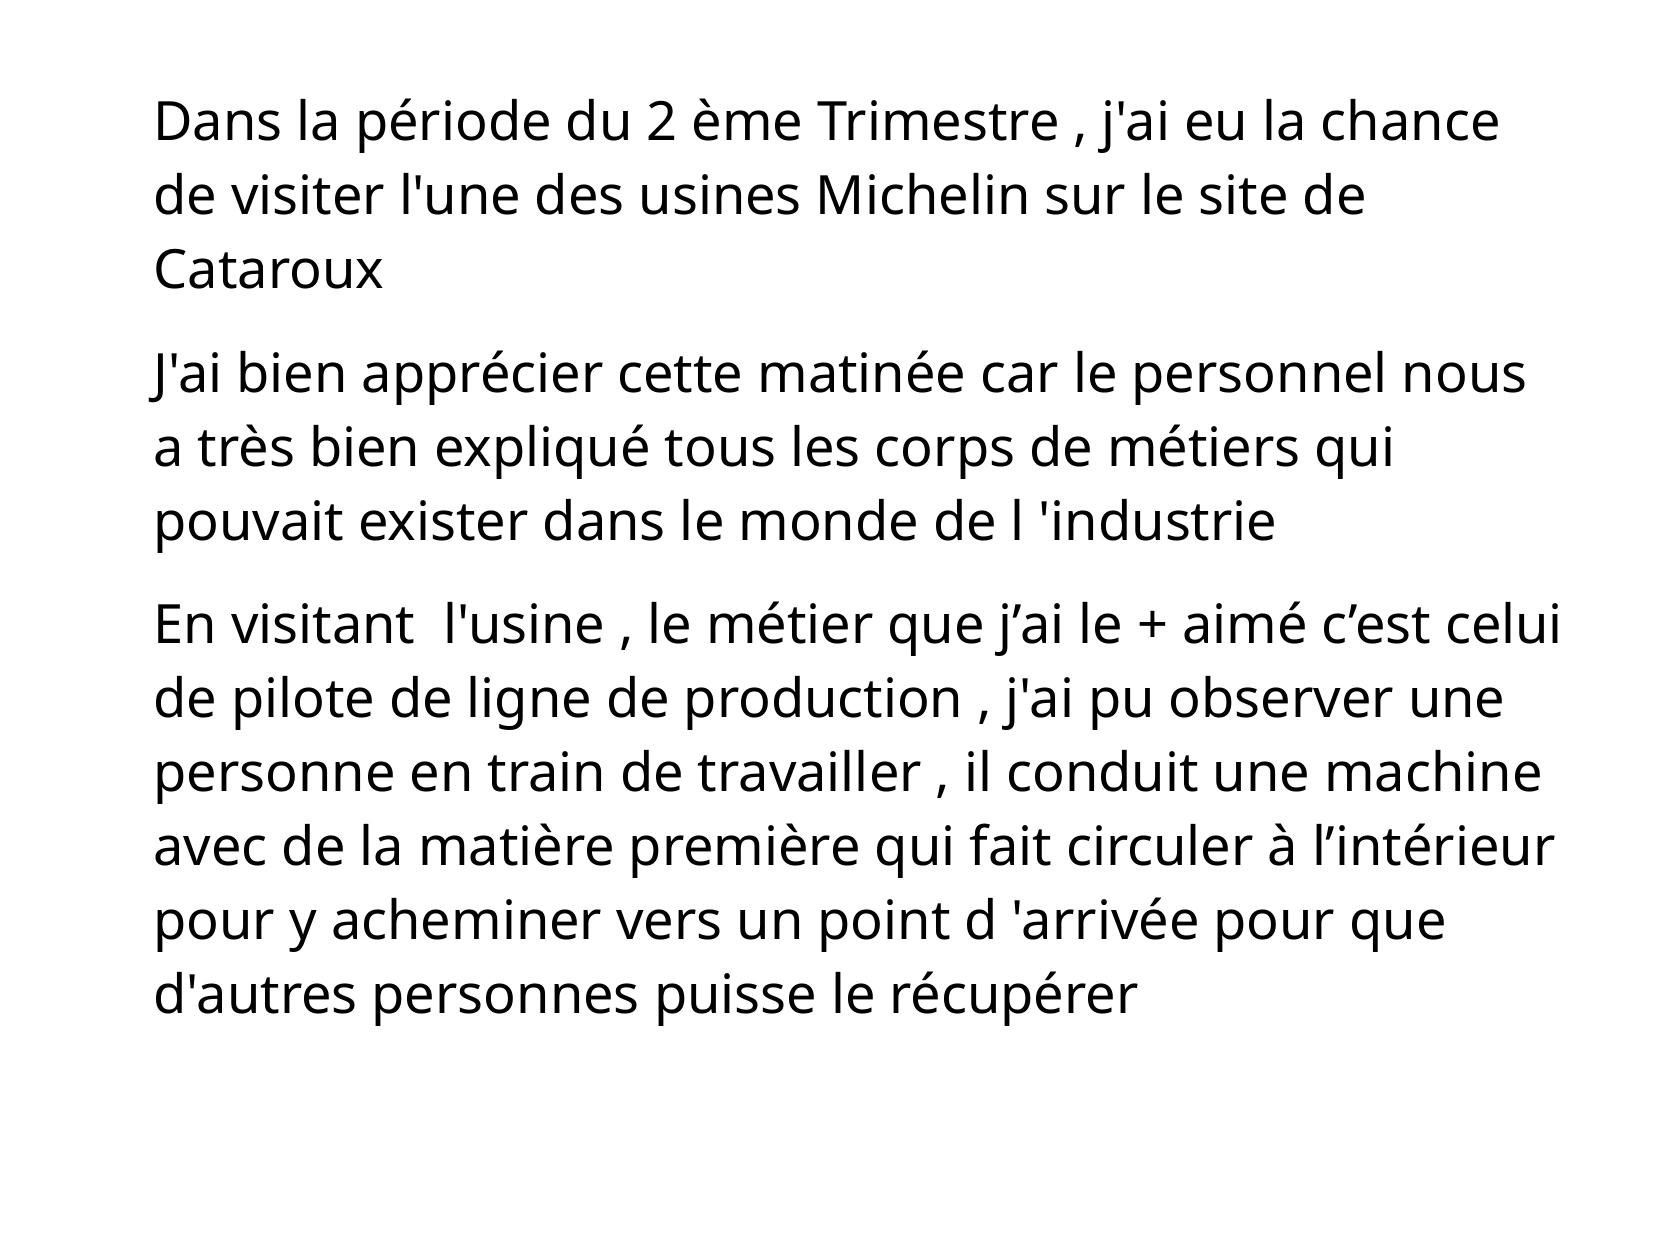

# Dans la période du 2 ème Trimestre , j'ai eu la chance de visiter l'une des usines Michelin sur le site de Cataroux
J'ai bien apprécier cette matinée car le personnel nous a très bien expliqué tous les corps de métiers qui pouvait exister dans le monde de l 'industrie
En visitant l'usine , le métier que j’ai le + aimé c’est celui de pilote de ligne de production , j'ai pu observer une personne en train de travailler , il conduit une machine avec de la matière première qui fait circuler à l’intérieur pour y acheminer vers un point d 'arrivée pour que d'autres personnes puisse le récupérer